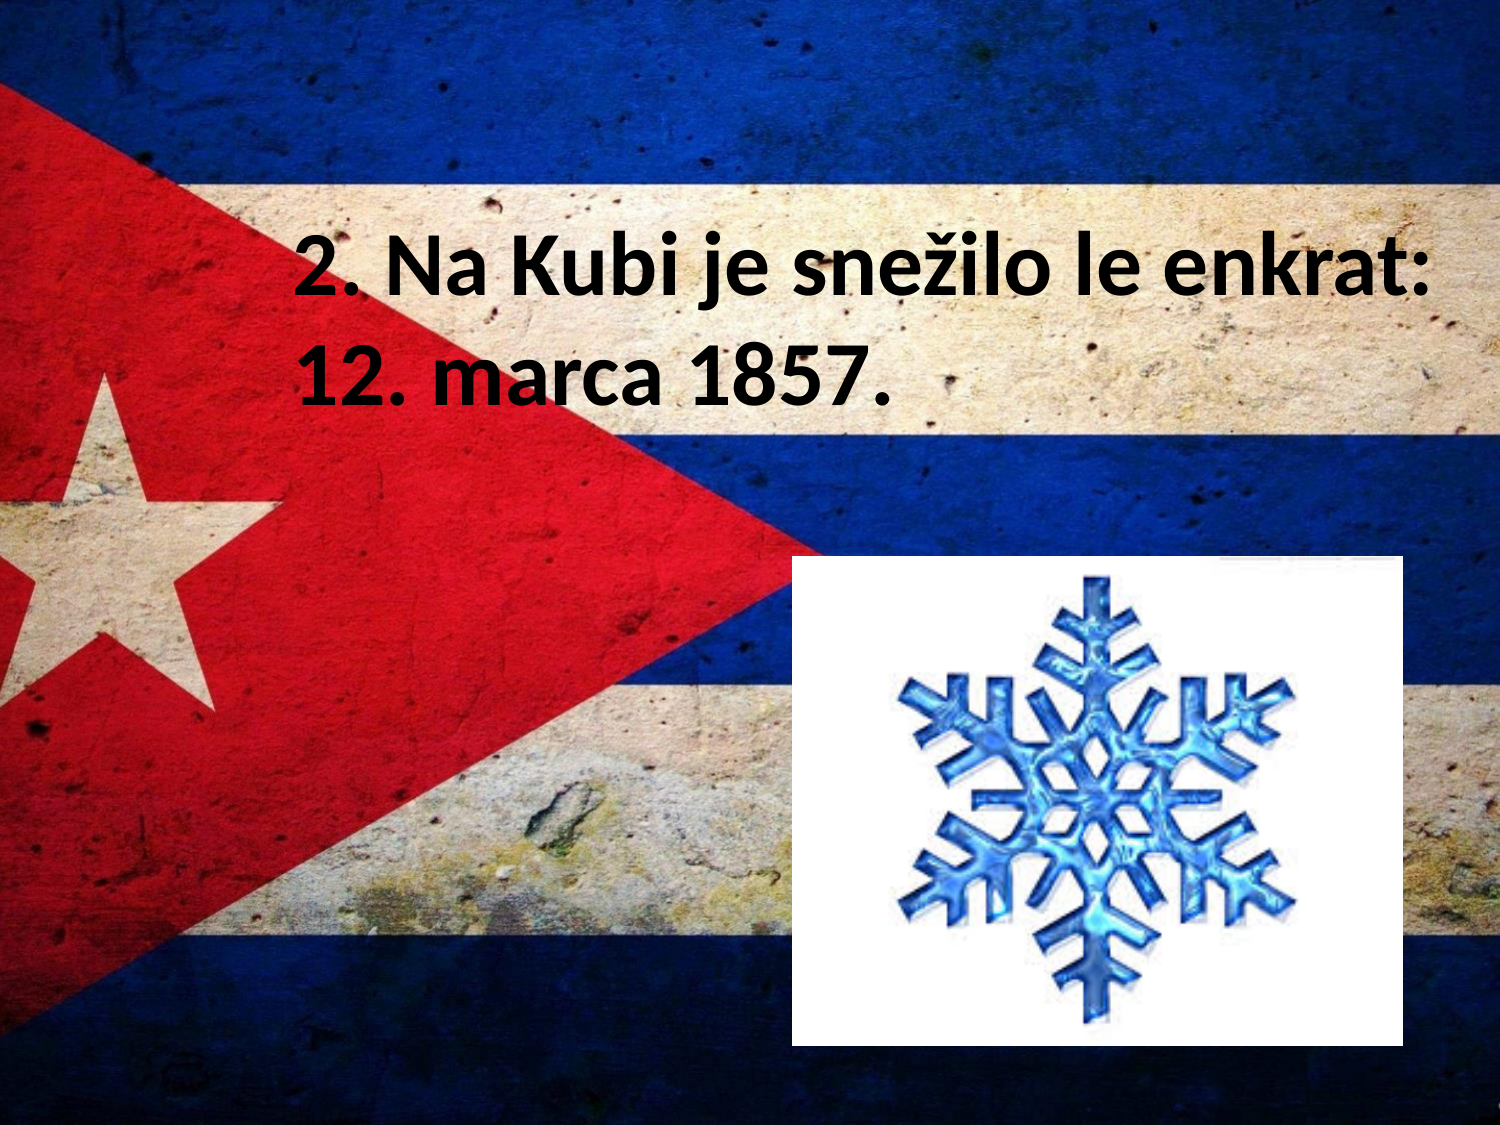

#
2. Na Kubi je snežilo le enkrat: 12. marca 1857.